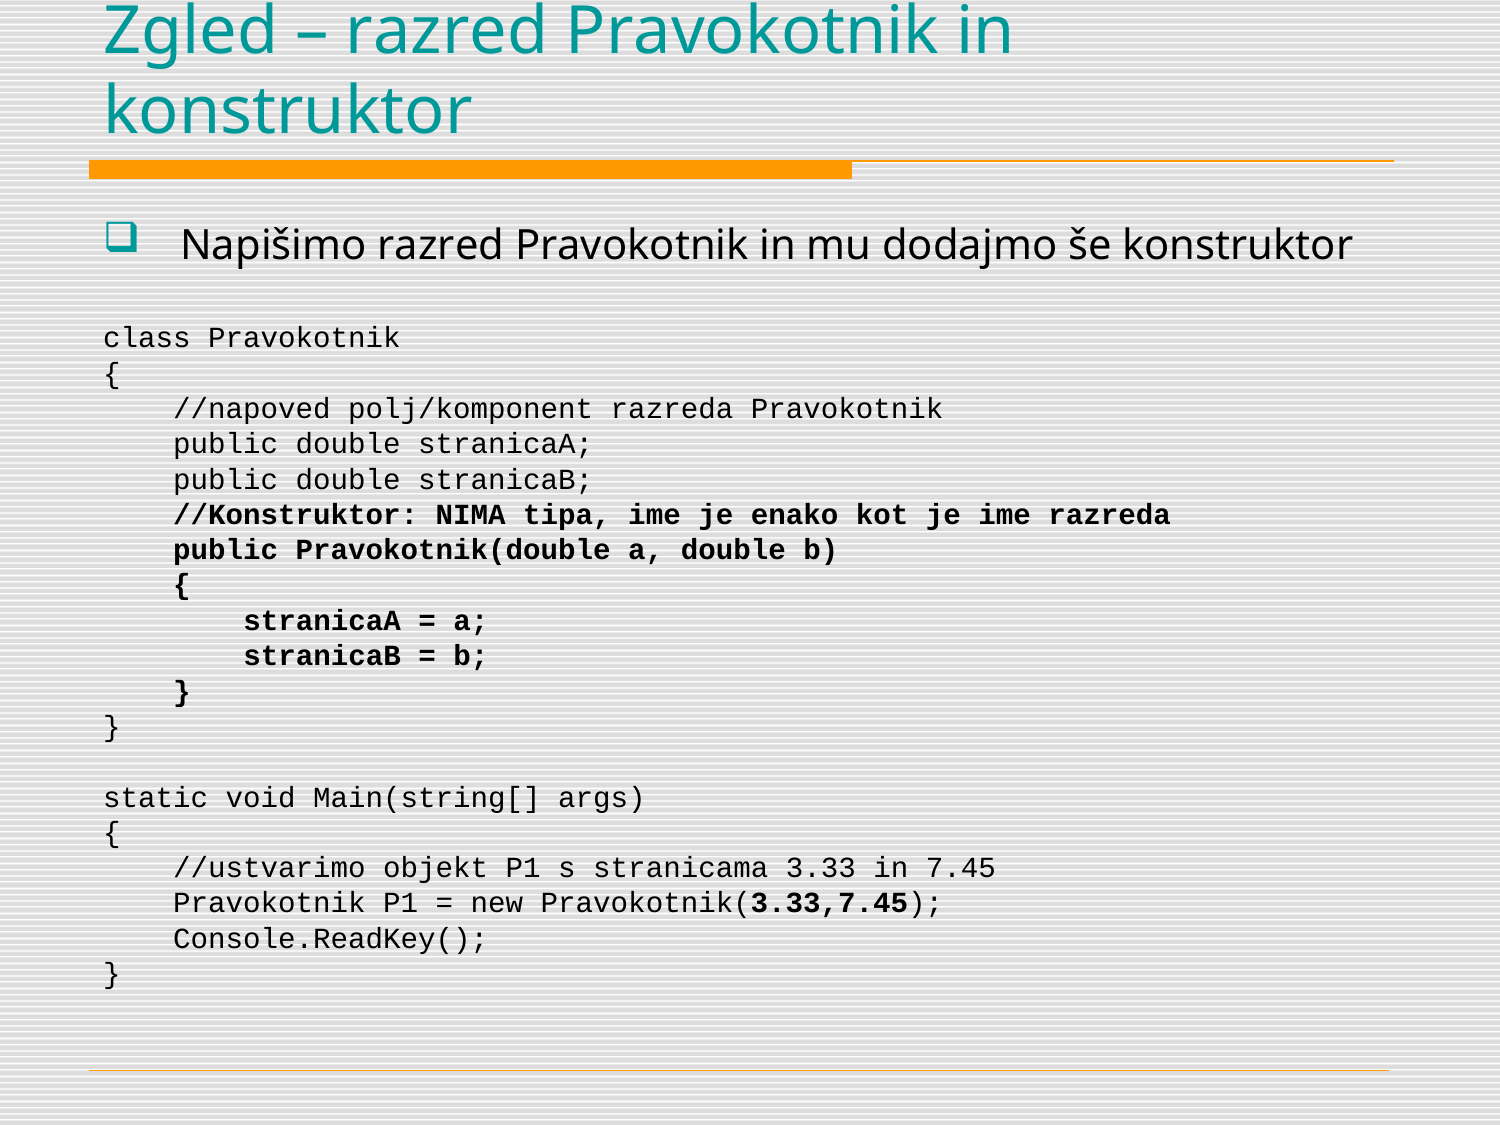

# Zgled – razred Pravokotnik in konstruktor
Napišimo razred Pravokotnik in mu dodajmo še konstruktor
class Pravokotnik
{
 //napoved polj/komponent razreda Pravokotnik
 public double stranicaA;
 public double stranicaB;
 //Konstruktor: NIMA tipa, ime je enako kot je ime razreda
 public Pravokotnik(double a, double b)
 {
 stranicaA = a;
 stranicaB = b;
 }
}
static void Main(string[] args)
{
 //ustvarimo objekt P1 s stranicama 3.33 in 7.45
 Pravokotnik P1 = new Pravokotnik(3.33,7.45);
 Console.ReadKey();
}